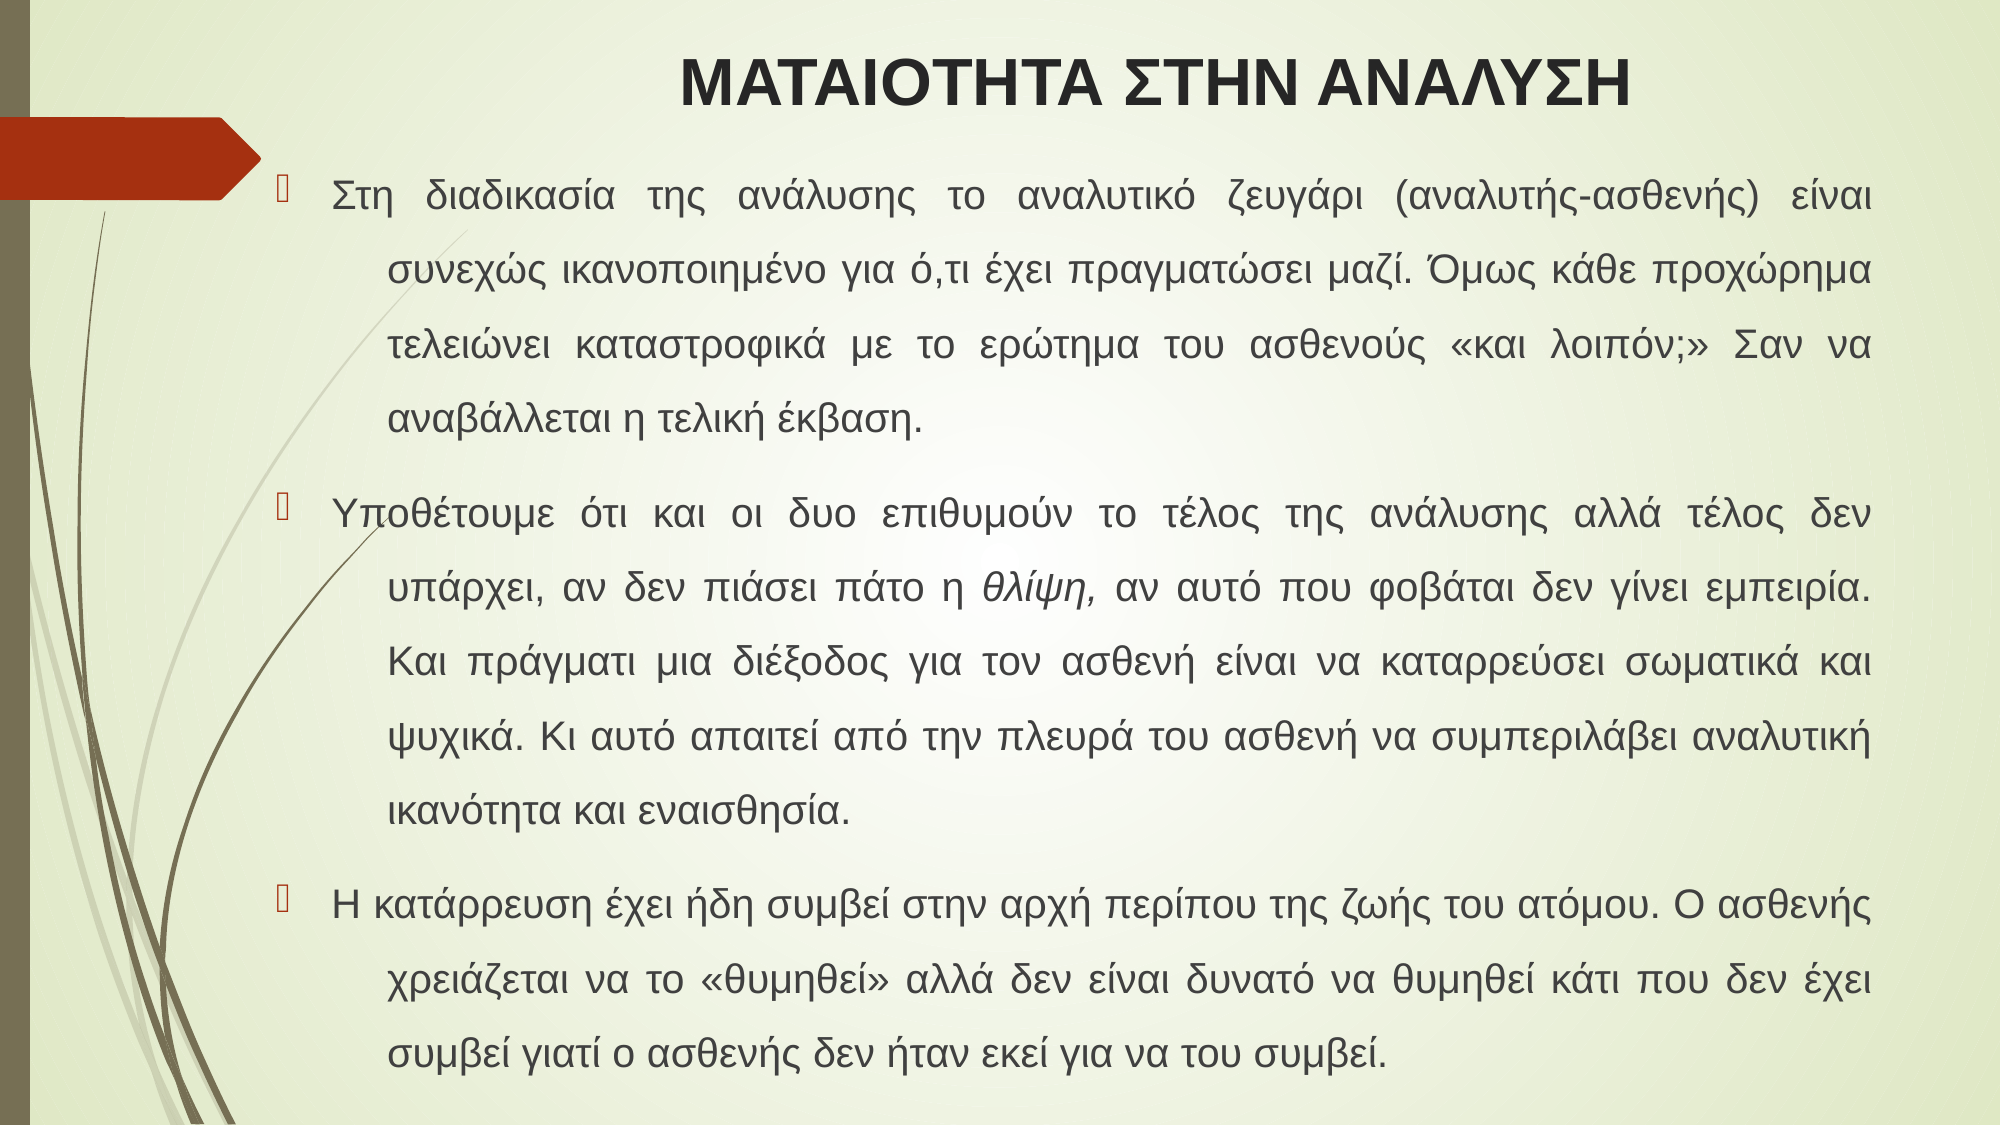

# ΜΑΤΑΙΟΤΗΤΑ ΣΤΗΝ ΑΝΑΛΥΣΗ
Στη διαδικασία της ανάλυσης το αναλυτικό ζευγάρι (αναλυτής-ασθενής) είναι συνεχώς ικανοποιημένο για ό,τι έχει πραγματώσει μαζί. Όμως κάθε προχώρημα τελειώνει καταστροφικά με το ερώτημα του ασθενούς «και λοιπόν;» Σαν να αναβάλλεται η τελική έκβαση.
Υποθέτουμε ότι και οι δυο επιθυμούν το τέλος της ανάλυσης αλλά τέλος δεν υπάρχει, αν δεν πιάσει πάτο η θλίψη, αν αυτό που φοβάται δεν γίνει εμπειρία. Και πράγματι μια διέξοδος για τον ασθενή είναι να καταρρεύσει σωματικά και ψυχικά. Κι αυτό απαιτεί από την πλευρά του ασθενή να συμπεριλάβει αναλυτική ικανότητα και εναισθησία.
Η κατάρρευση έχει ήδη συμβεί στην αρχή περίπου της ζωής του ατόμου. Ο ασθενής χρειάζεται να το «θυμηθεί» αλλά δεν είναι δυνατό να θυμηθεί κάτι που δεν έχει συμβεί γιατί ο ασθενής δεν ήταν εκεί για να του συμβεί.